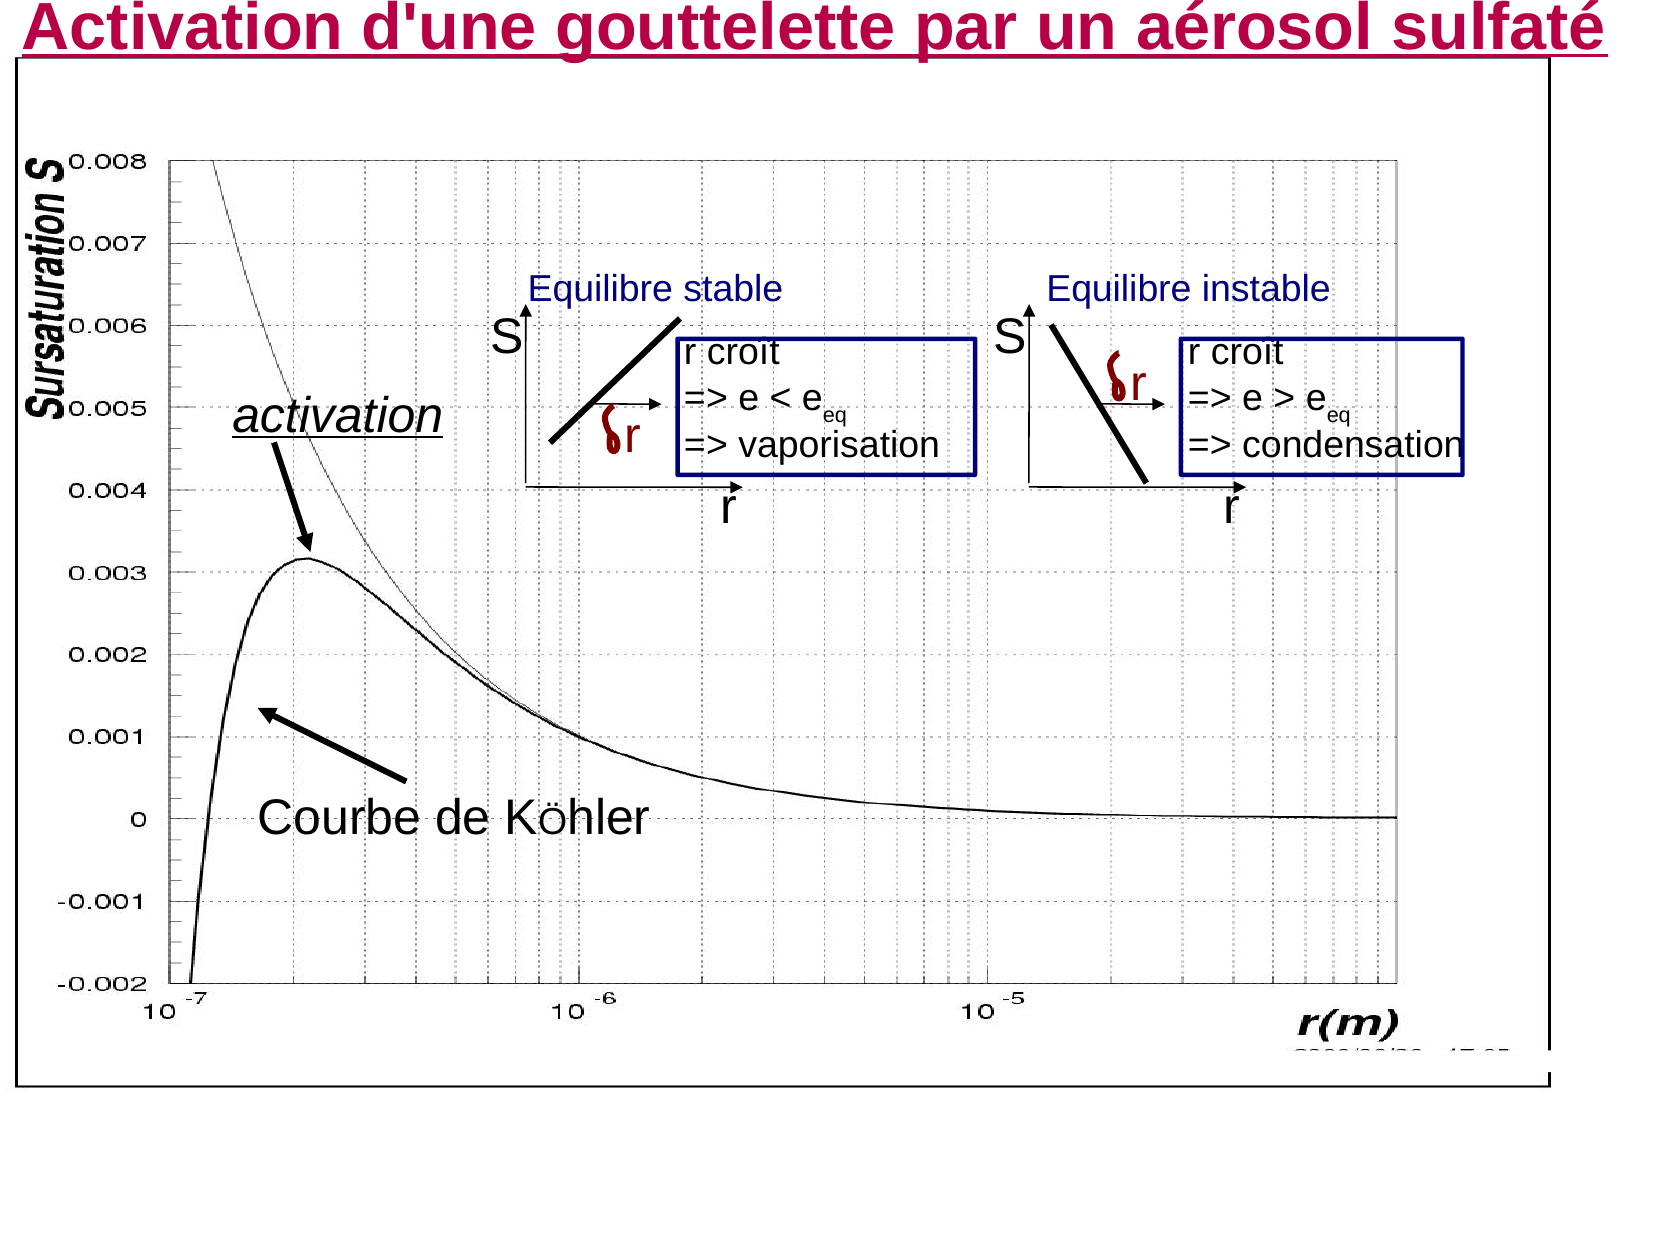

Activation d'une gouttelette par un aérosol sulfaté
Equilibre stable
Equilibre instable
S
S
r croît
=> e < eeq
=> vaporisation
r croît
=> e > eeq
=> condensation
r
activation
r
r
r
Courbe de KÖhler